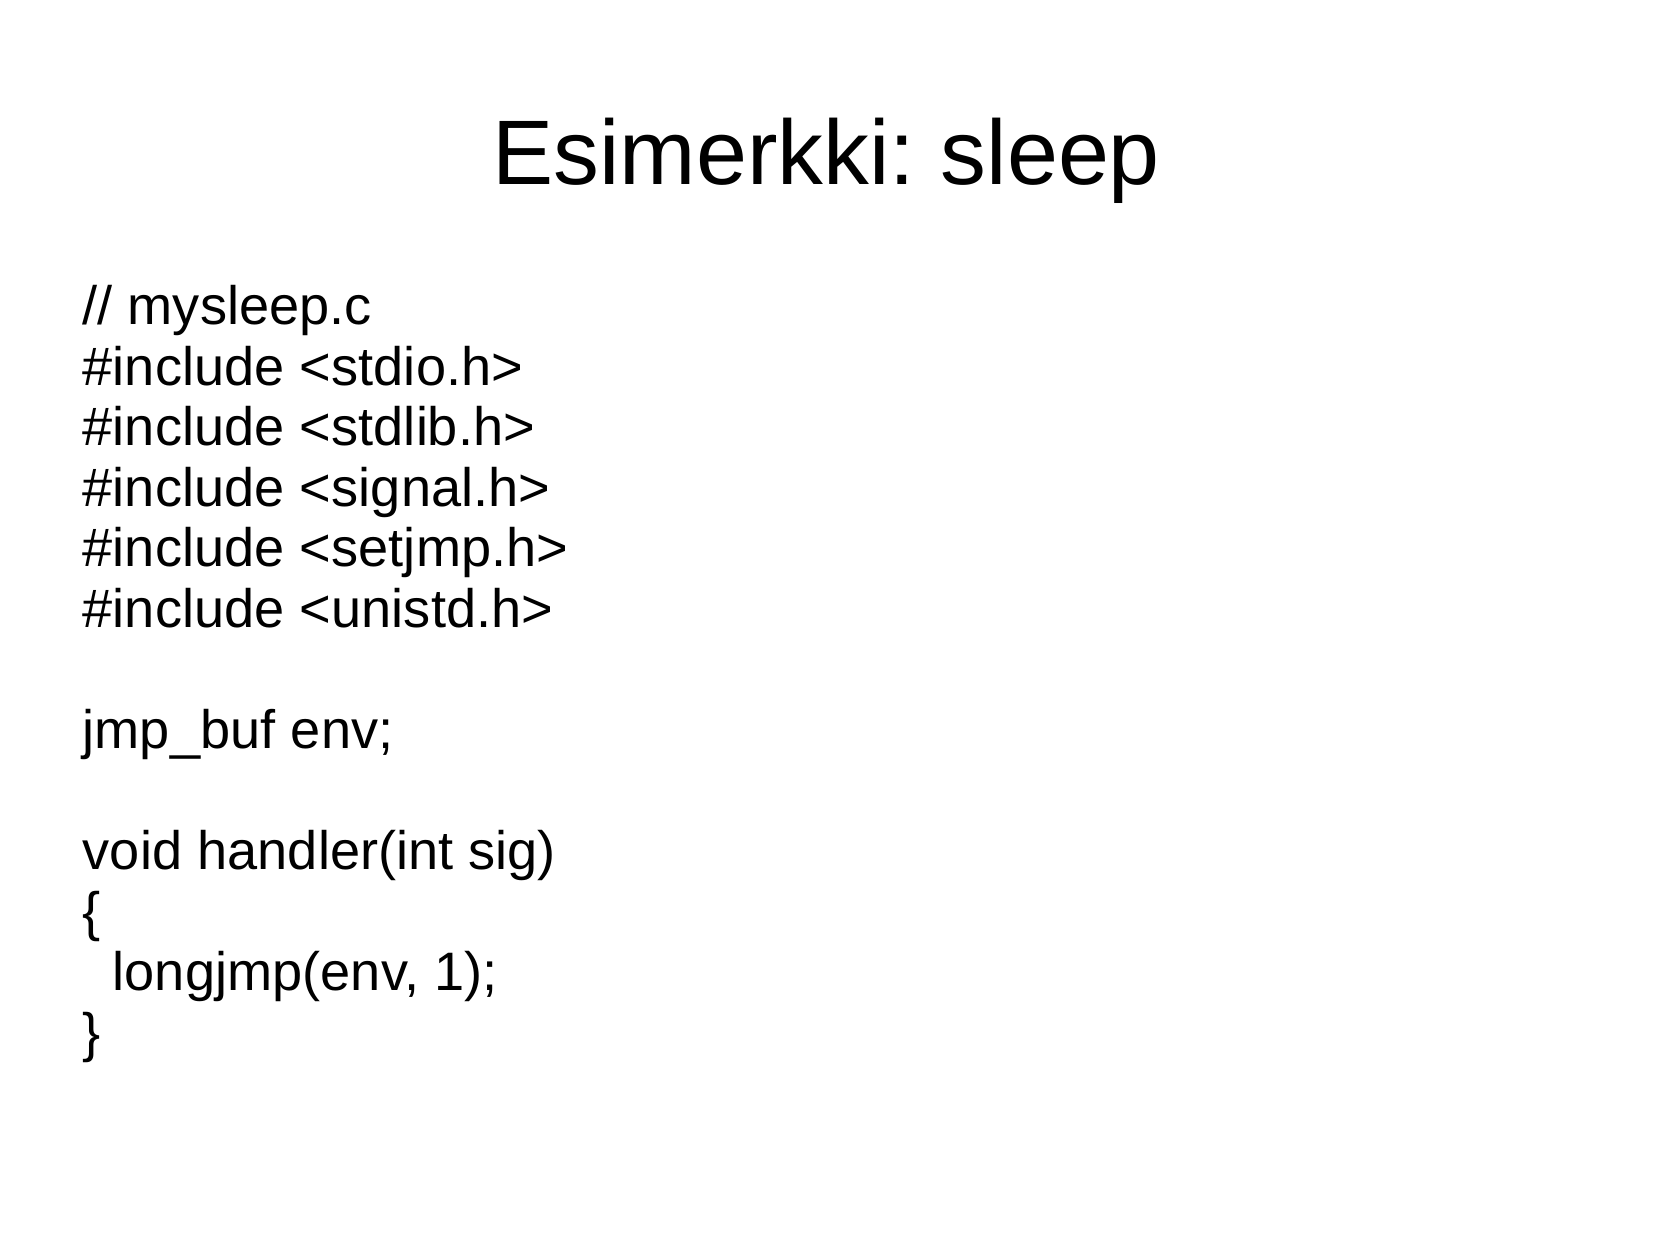

# Esimerkki: sleep
// mysleep.c
#include <stdio.h>
#include <stdlib.h>
#include <signal.h>
#include <setjmp.h>
#include <unistd.h>
jmp_buf env;
void handler(int sig)
{
 longjmp(env, 1);
}